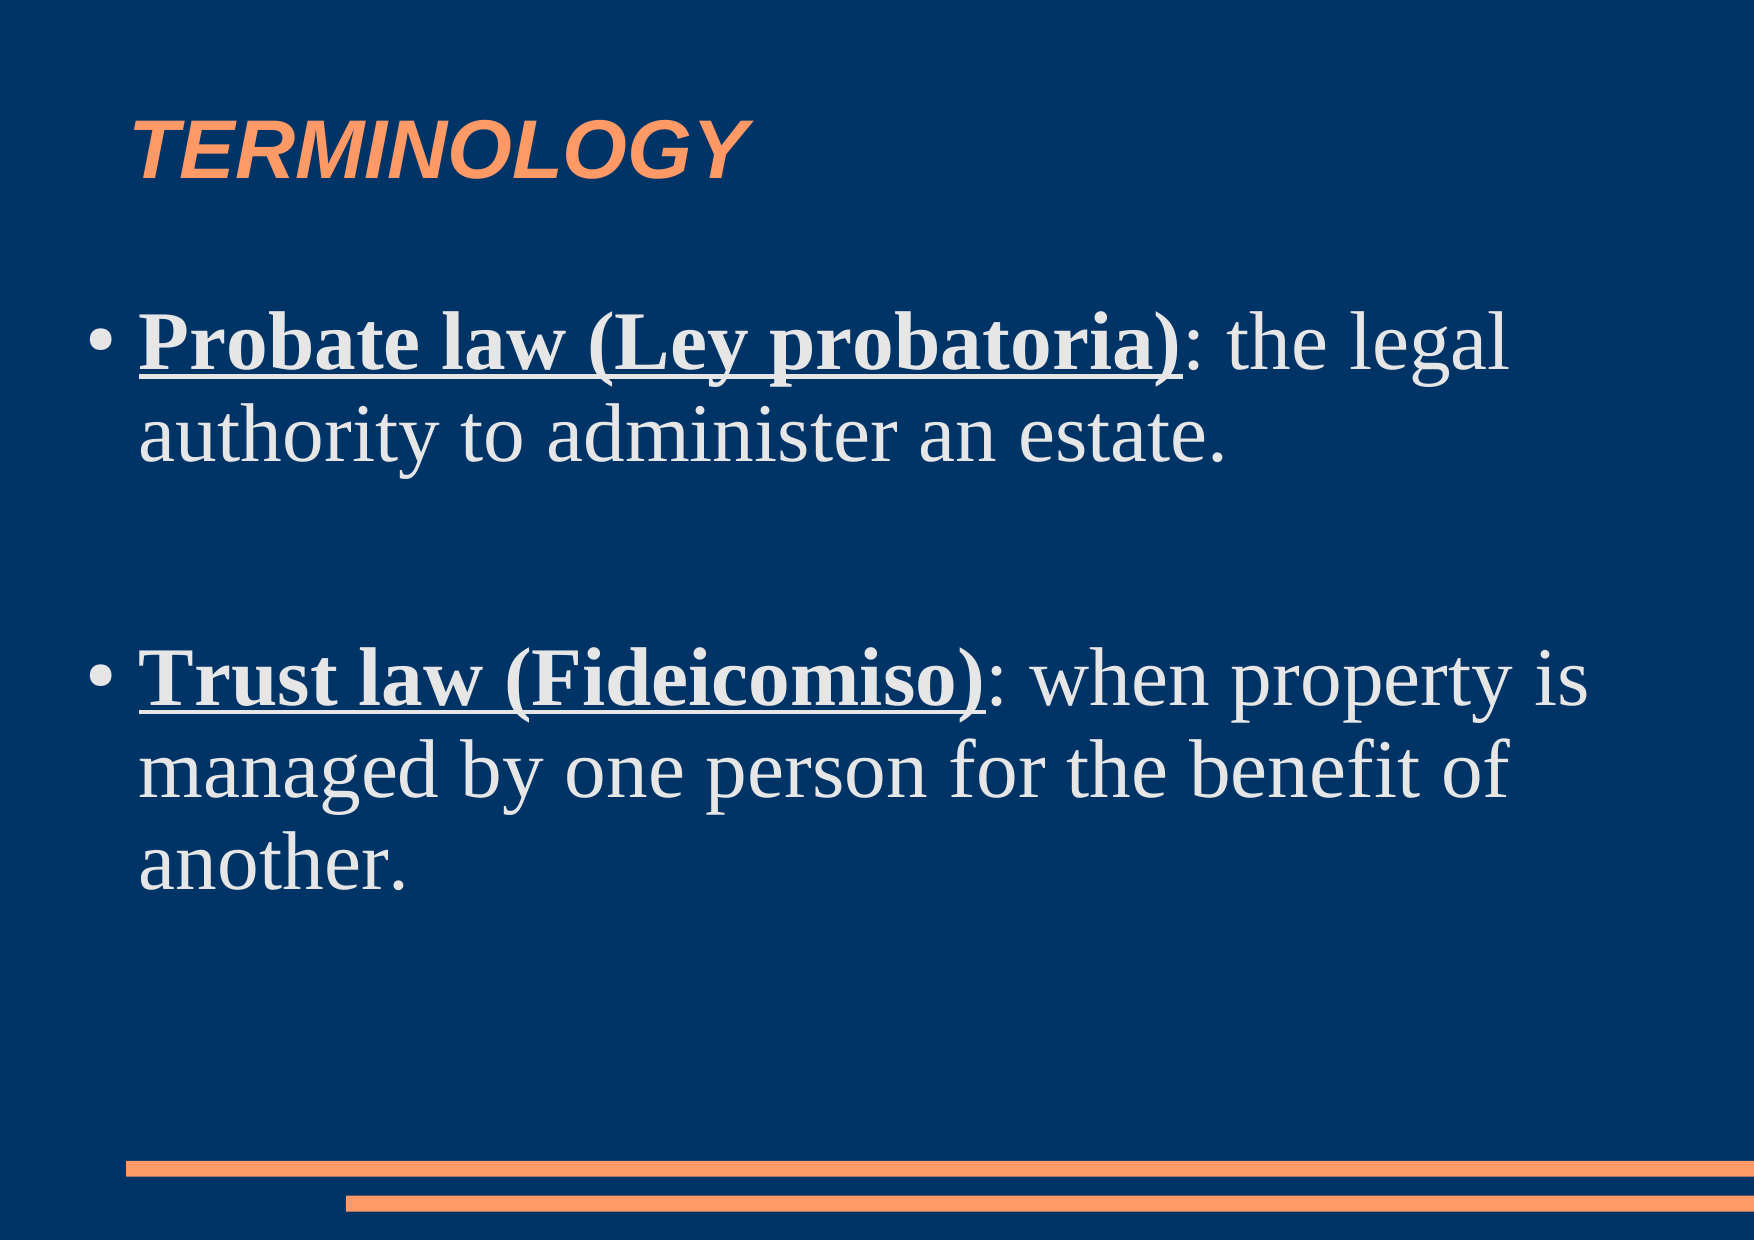

# TERMINOLOGY
Probate law (Ley probatoria): the legal authority to administer an estate.
Trust law (Fideicomiso): when property is managed by one person for the benefit of another.